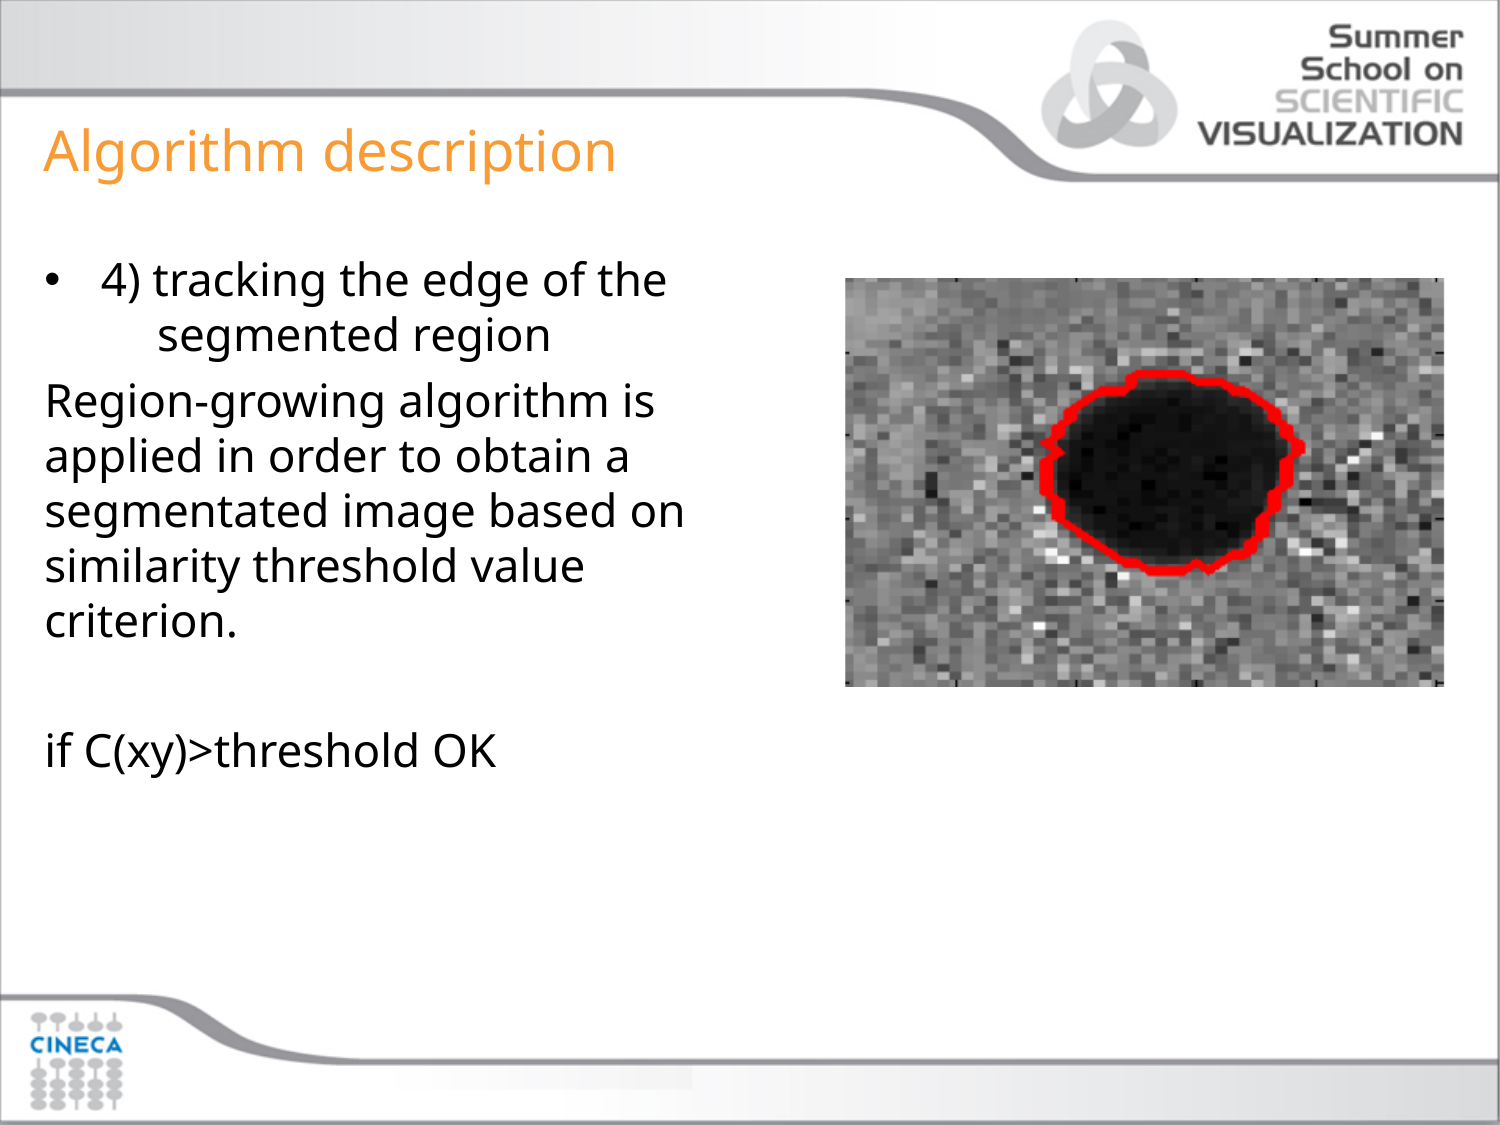

# Algorithm description
4) tracking the edge of the segmented region
Region-growing algorithm is applied in order to obtain a segmentated image based on similarity threshold value criterion.
if C(xy)>threshold OK